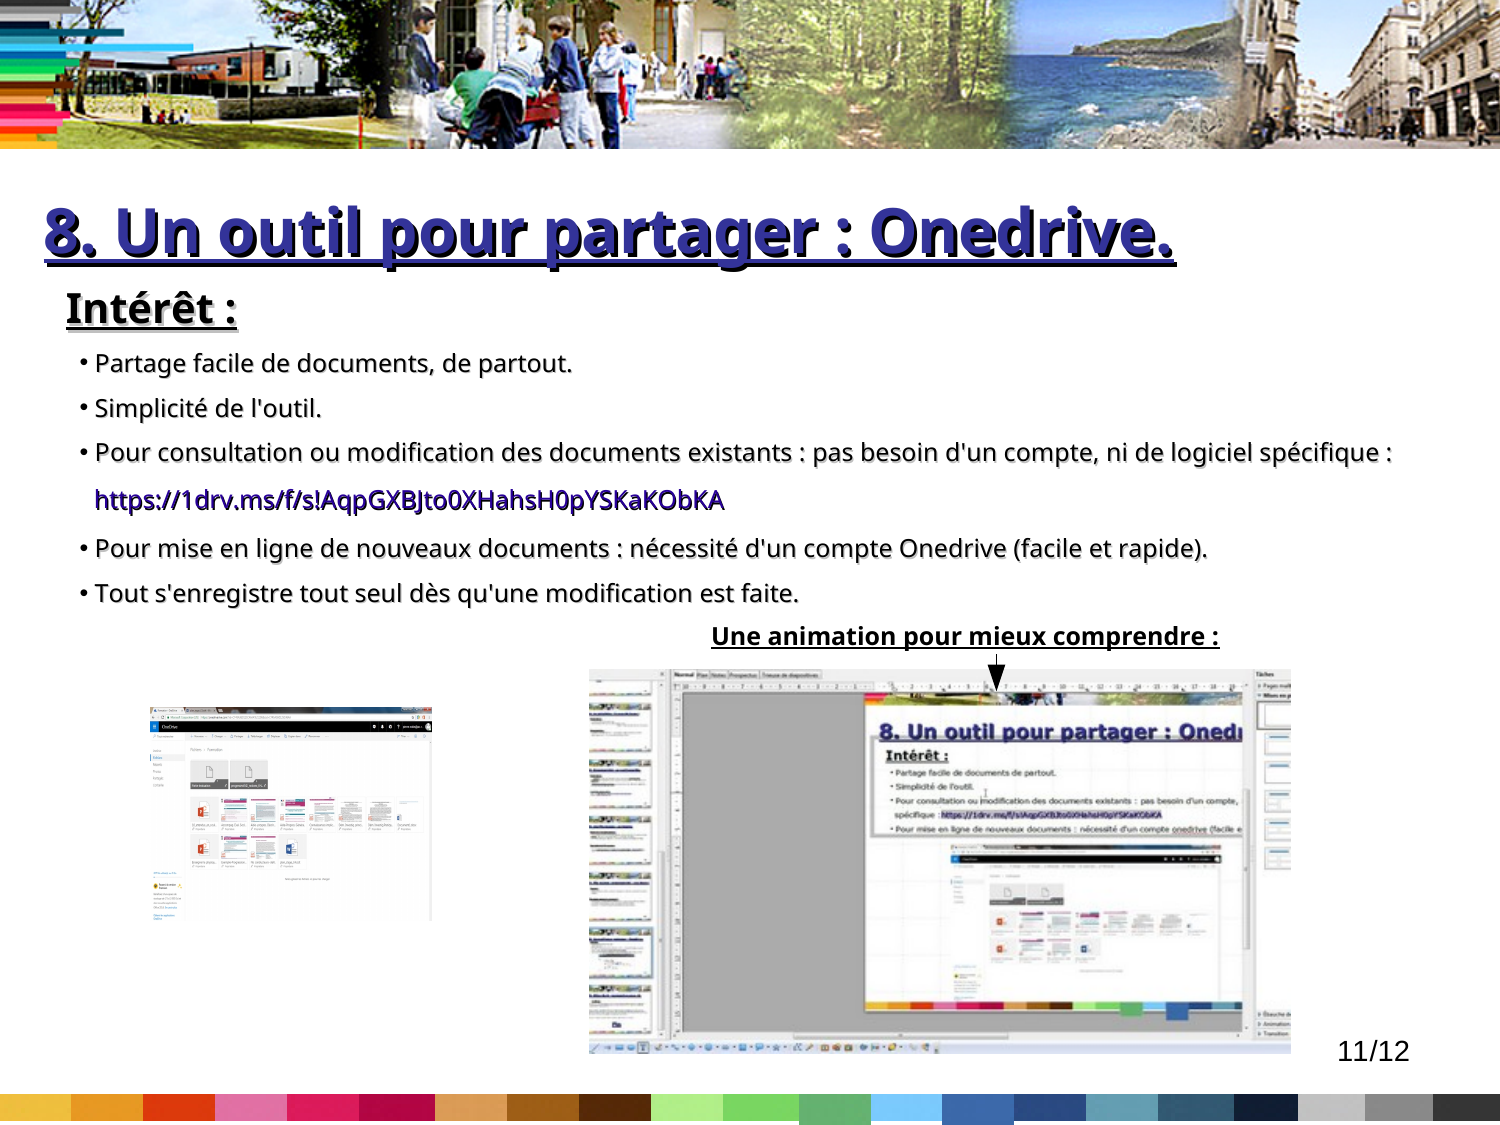

8. Un outil pour partager : Onedrive.
Intérêt :
 Partage facile de documents, de partout.
 Simplicité de l'outil.
 Pour consultation ou modification des documents existants : pas besoin d'un compte, ni de logiciel spécifique :https://1drv.ms/f/s!AqpGXBJto0XHahsH0pYSKaKObKA
 Pour mise en ligne de nouveaux documents : nécessité d'un compte Onedrive (facile et rapide).
 Tout s'enregistre tout seul dès qu'une modification est faite.
Une animation pour mieux comprendre :